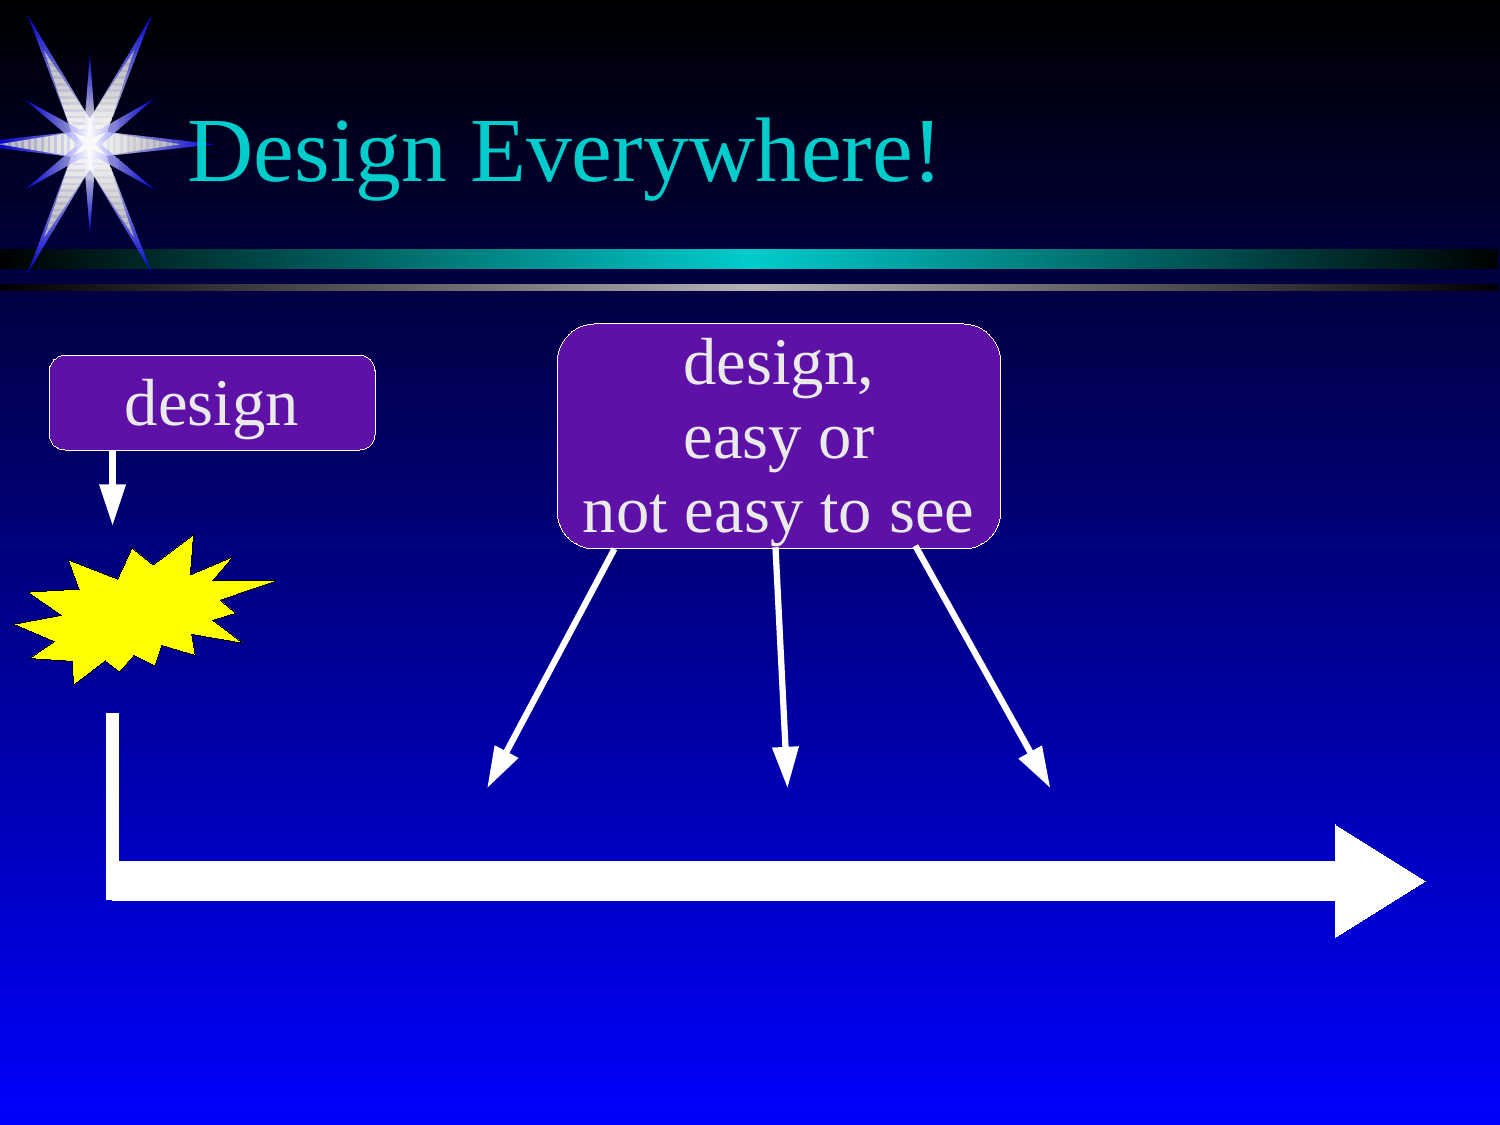

# Design Everywhere!
design,
easy or
not easy to see
design